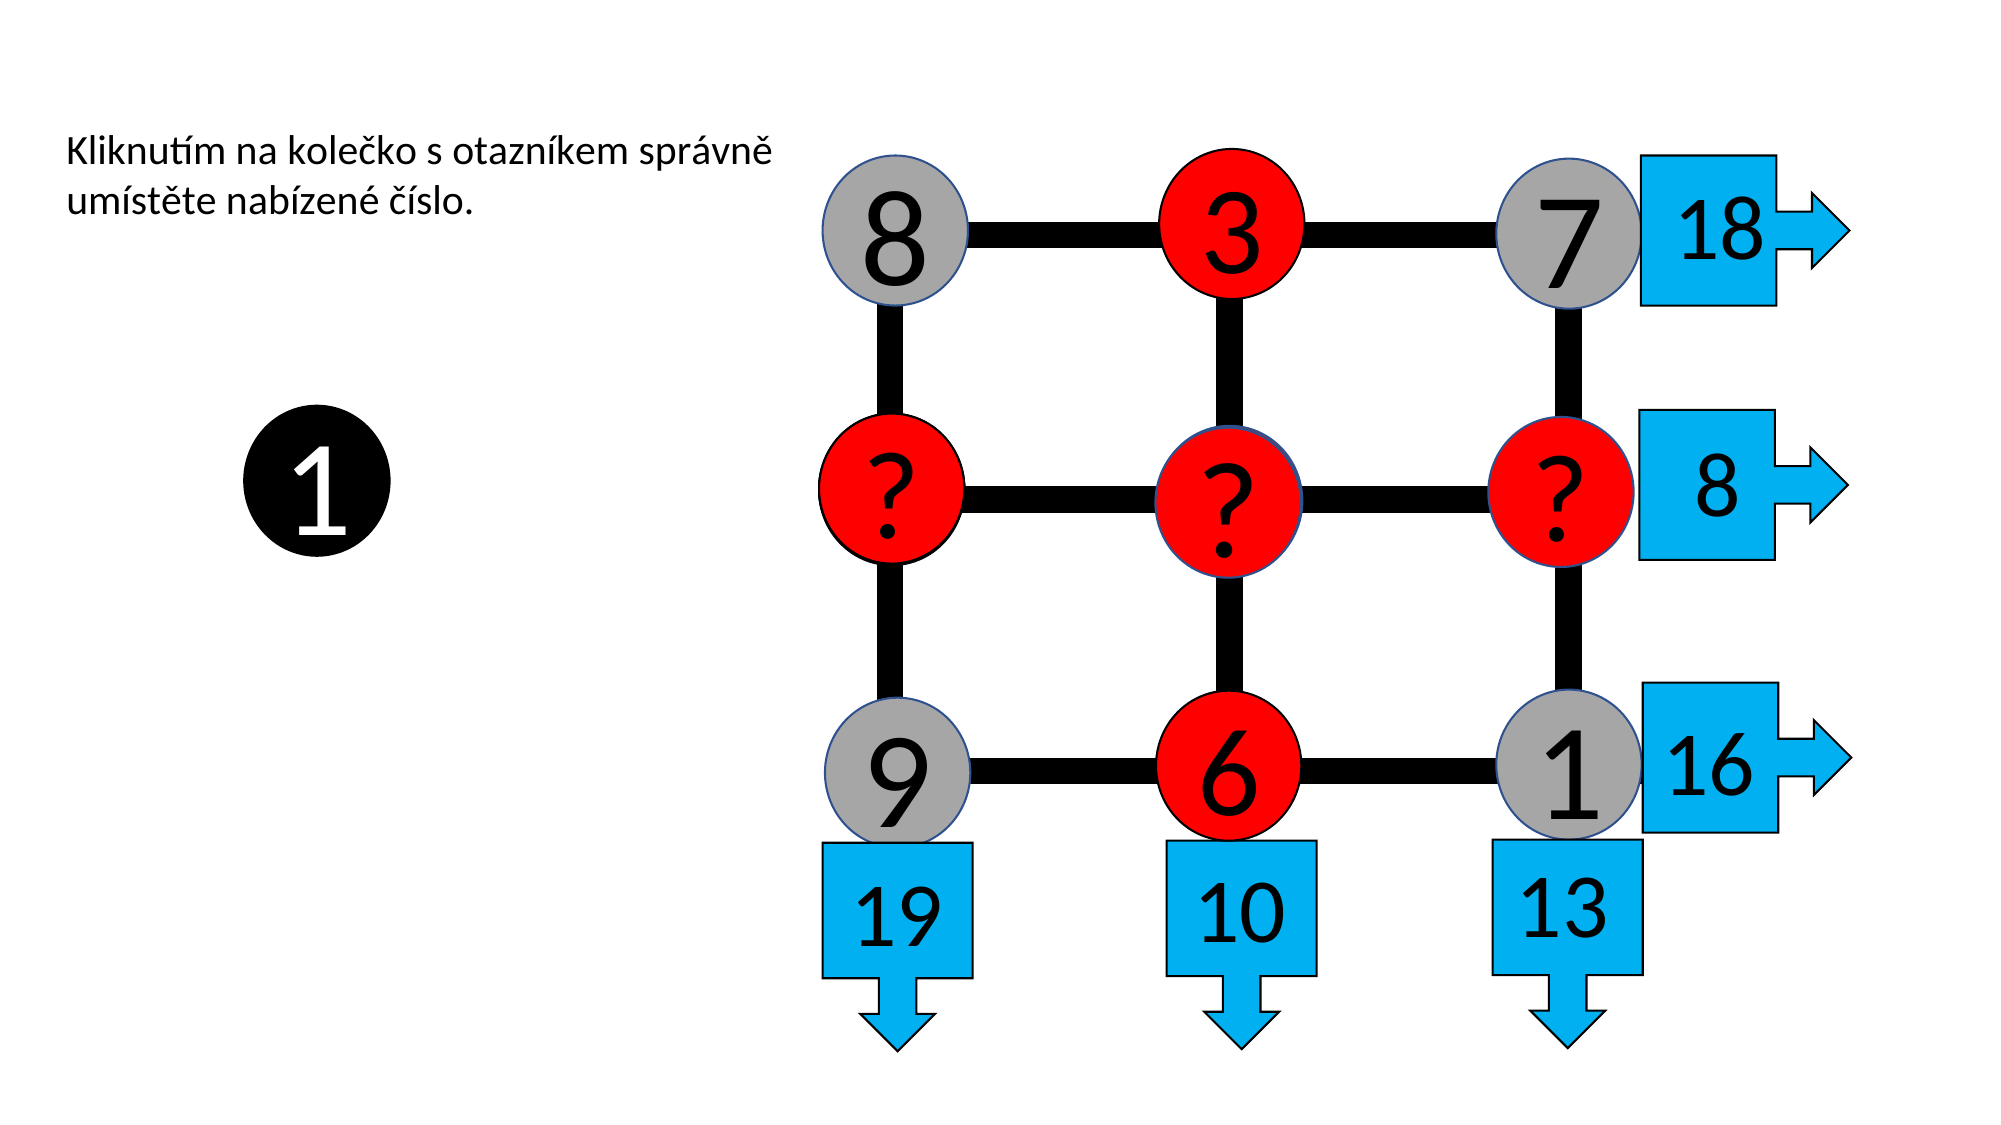

Kliknutím na kolečko s otazníkem správně
umístěte nabízené číslo.
3
8
7
18
1
?
3
?
8
1
?
1
6
16
9
13
10
19